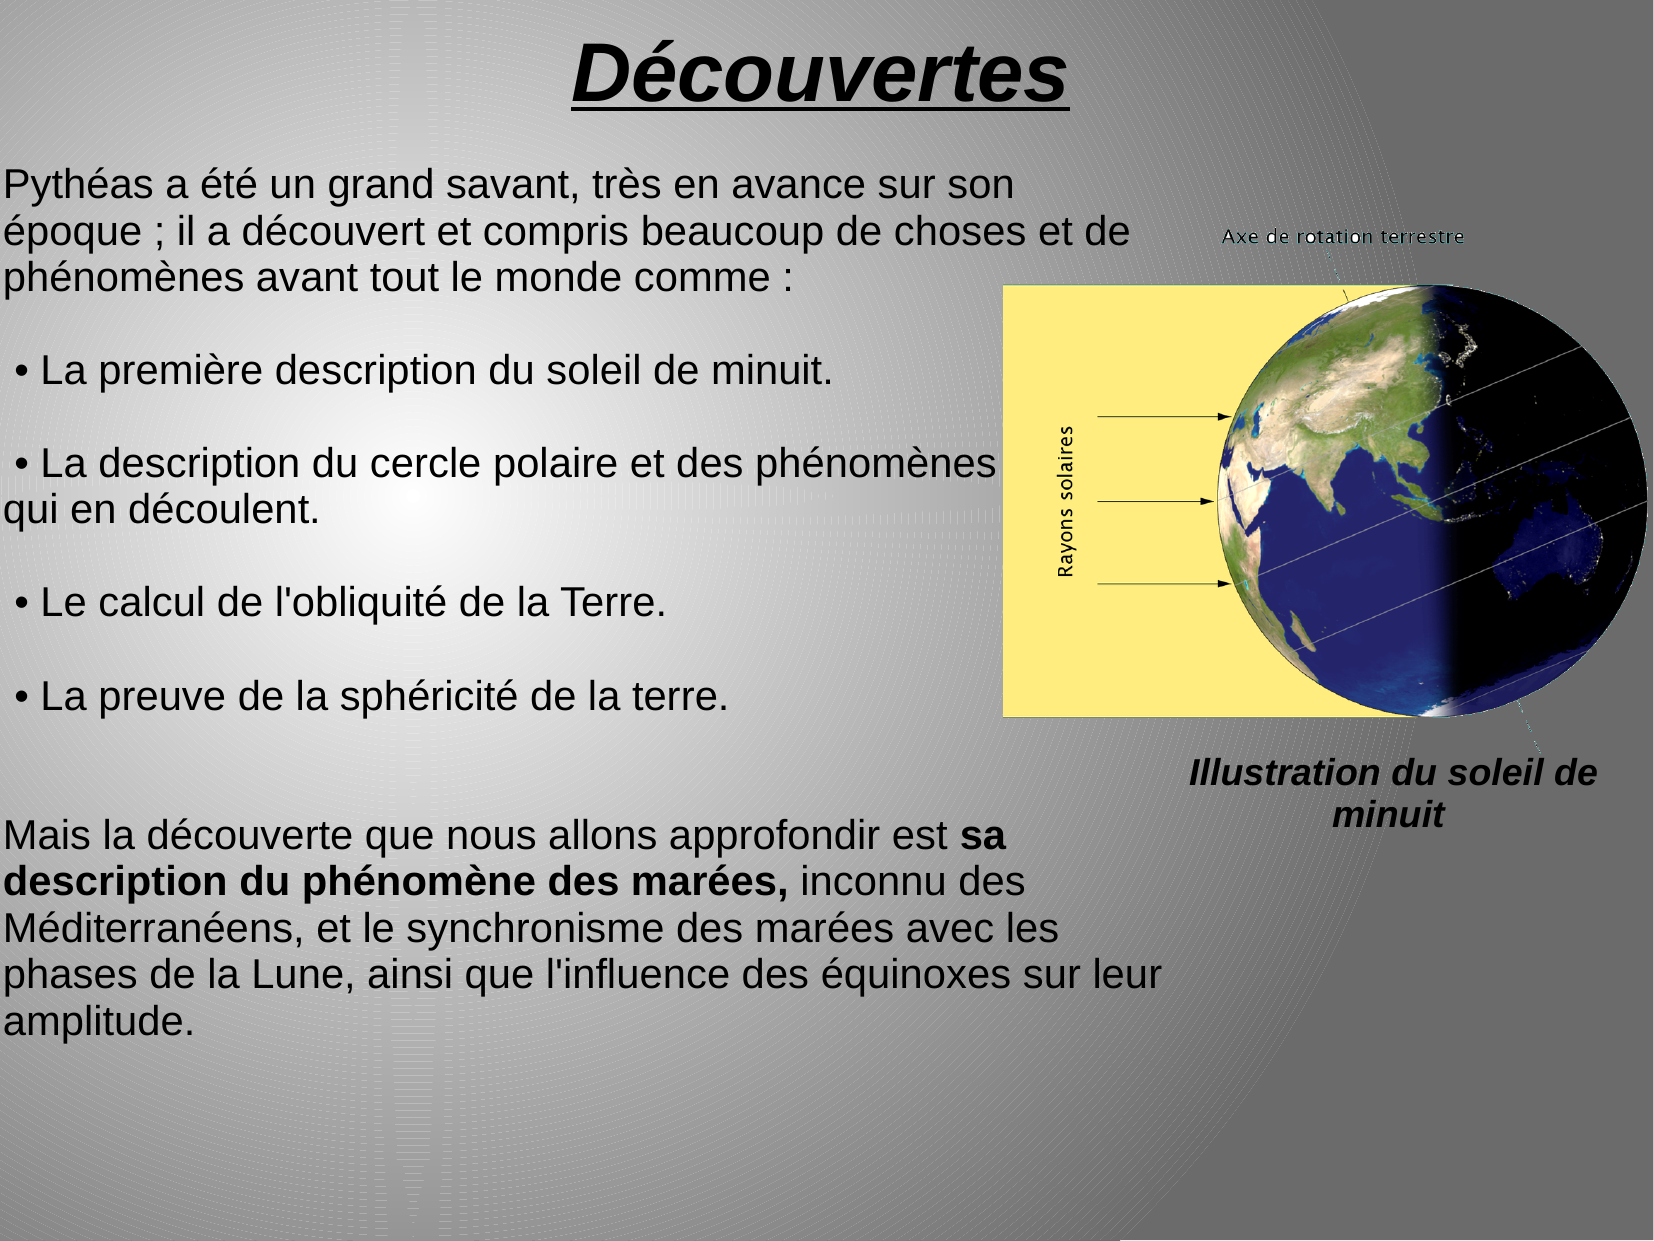

Découvertes
Pythéas a été un grand savant, très en avance sur son époque ; il a découvert et compris beaucoup de choses et de phénomènes avant tout le monde comme :
 • La première description du soleil de minuit.
 • La description du cercle polaire et des phénomènes
qui en découlent.
 • Le calcul de l'obliquité de la Terre.
 • La preuve de la sphéricité de la terre.
Mais la découverte que nous allons approfondir est sa description du phénomène des marées, inconnu des Méditerranéens, et le synchronisme des marées avec les phases de la Lune, ainsi que l'influence des équinoxes sur leur amplitude.
Illustration du soleil de minuit